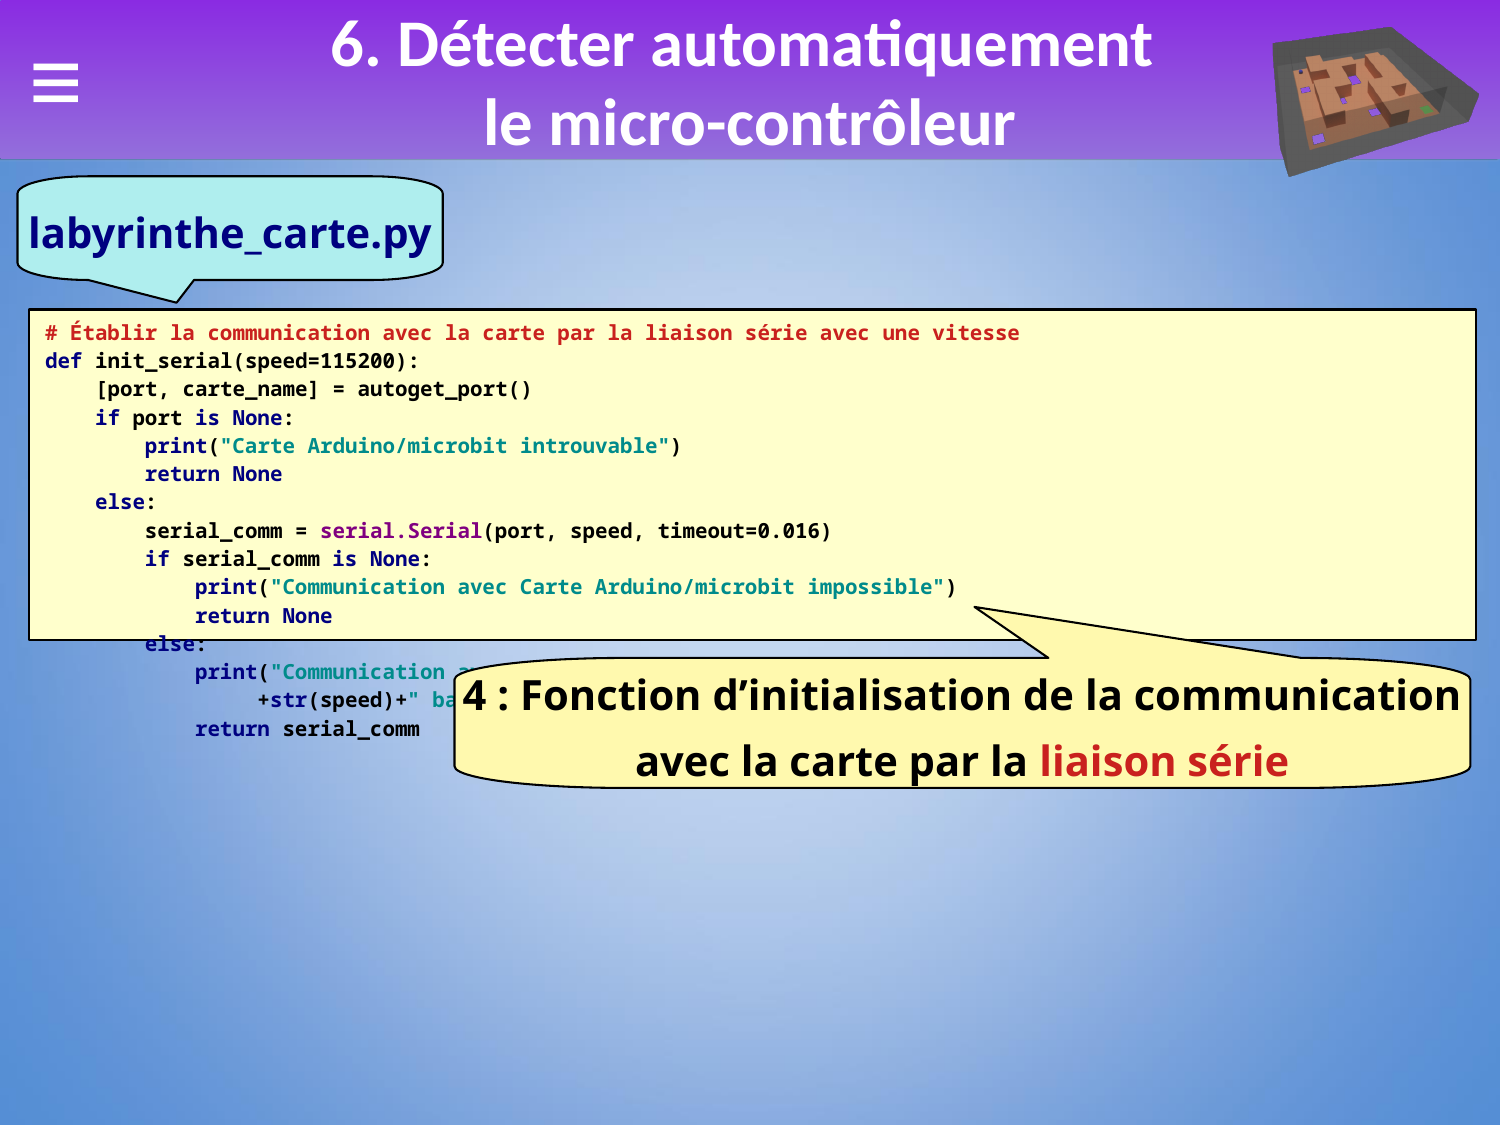

6. Détecter automatiquement
le micro-contrôleur
≡
labyrinthe_carte.py
# Établir la communication avec la carte par la liaison série avec une vitesse
def init_serial(speed=115200):
 [port, carte_name] = autoget_port()
 if port is None:
 print("Carte Arduino/microbit introuvable")
 return None
 else:
 serial_comm = serial.Serial(port, speed, timeout=0.016)
 if serial_comm is None:
 print("Communication avec Carte Arduino/microbit impossible")
 return None
 else:
 print("Communication avec Carte Arduino/microbit établie sur "+port+" à la vitesse "
 +str(speed)+" bauds")
 return serial_comm
4 : Fonction d’initialisation de la communication
avec la carte par la liaison série